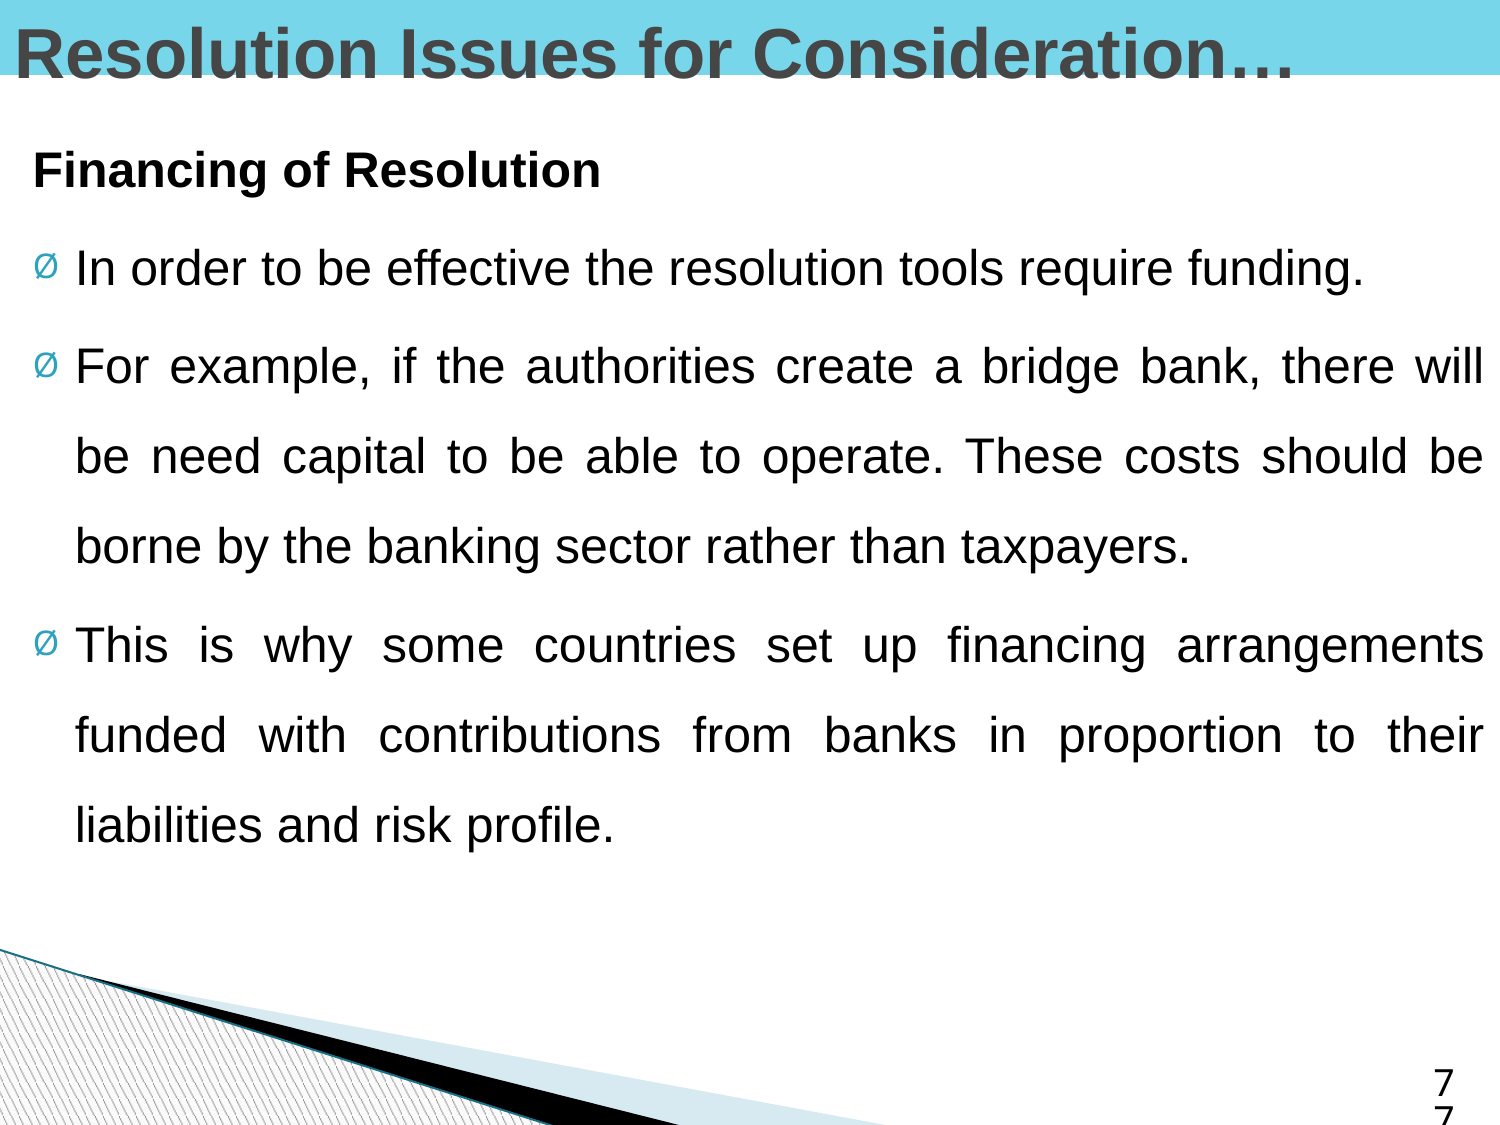

Resolution Issues for Consideration…
# Financing of Resolution
In order to be effective the resolution tools require funding.
For example, if the authorities create a bridge bank, there will be need capital to be able to operate. These costs should be borne by the banking sector rather than taxpayers.
This is why some countries set up financing arrangements funded with contributions from banks in proportion to their liabilities and risk profile.